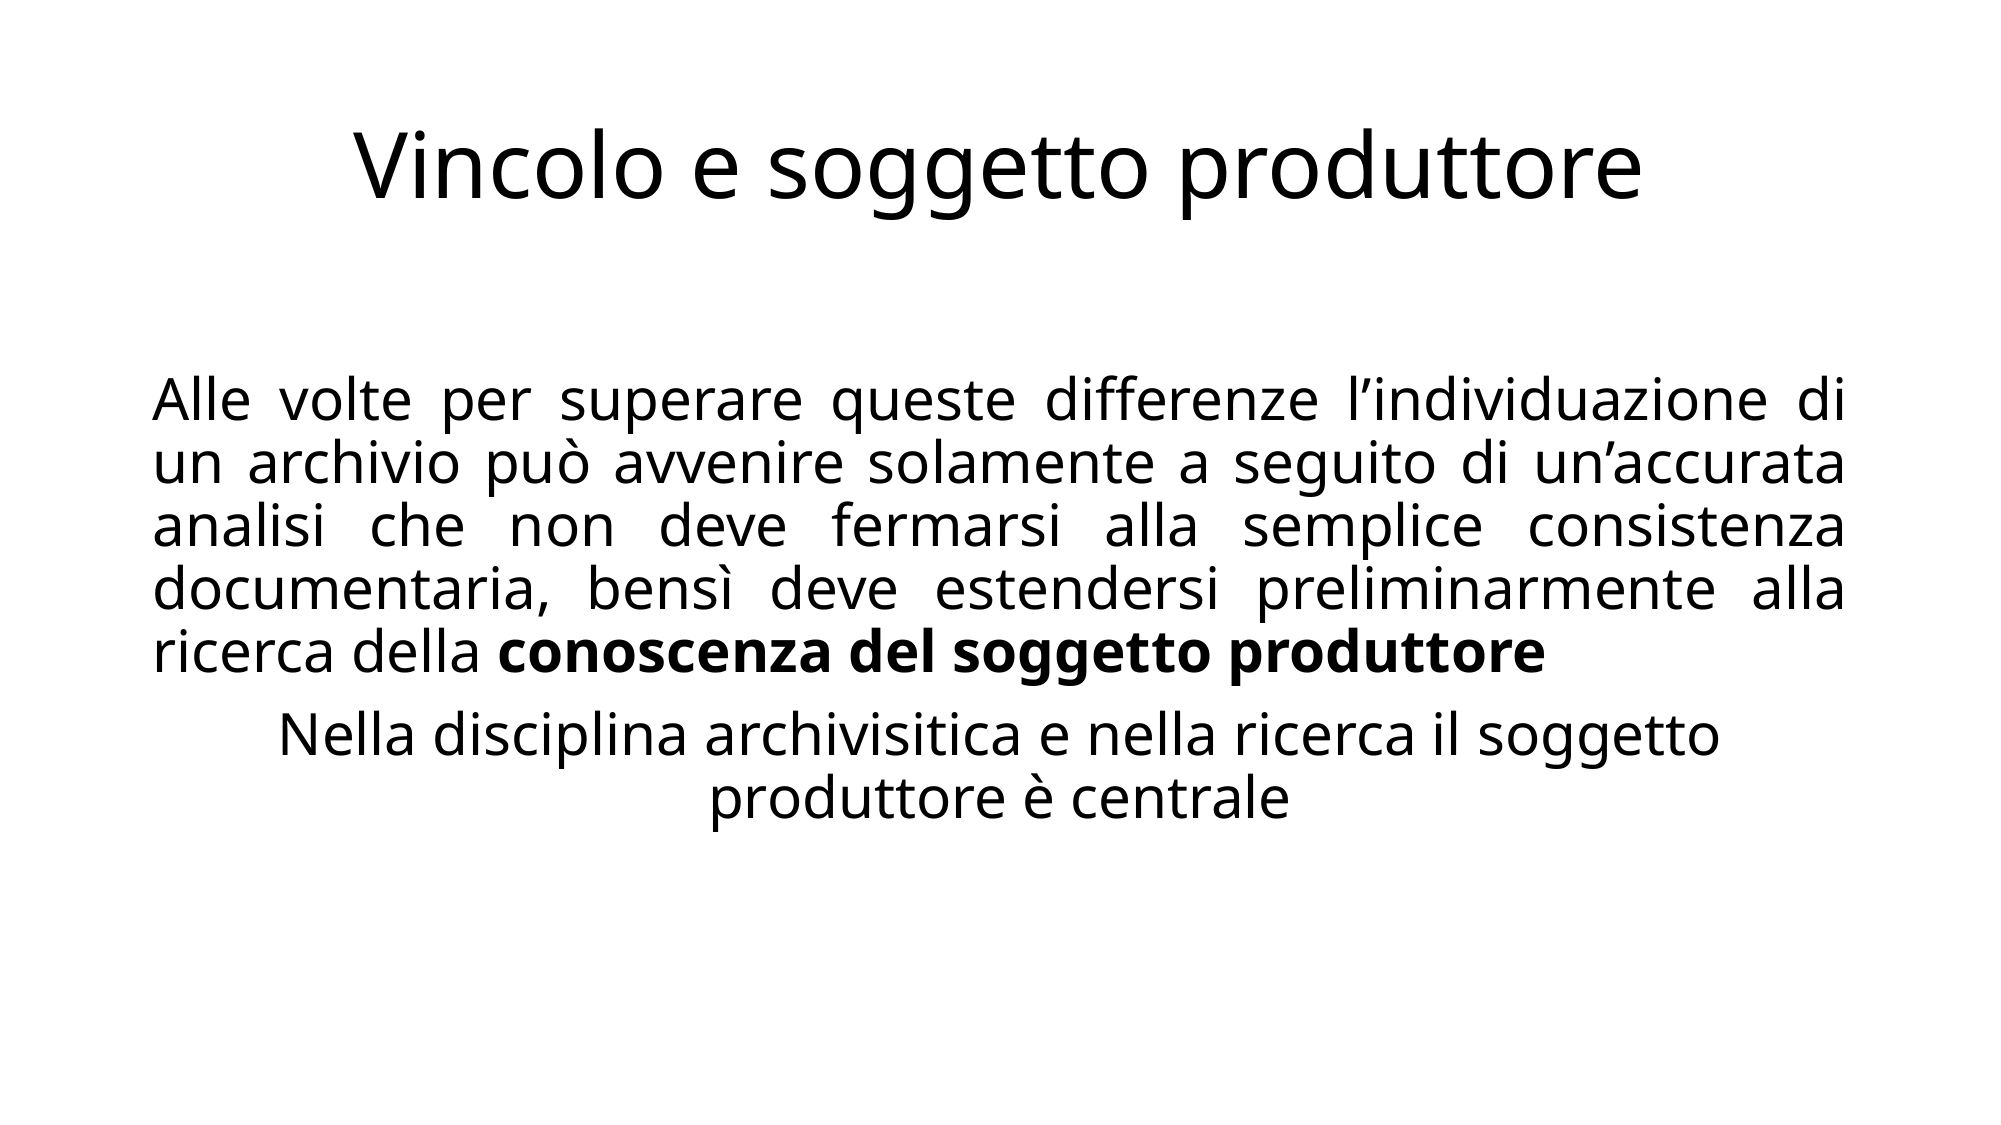

# Vincolo e soggetto produttore
Alle volte per superare queste differenze l’individuazione di un archivio può avvenire solamente a seguito di un’accurata analisi che non deve fermarsi alla semplice consistenza documentaria, bensì deve estendersi preliminarmente alla ricerca della conoscenza del soggetto produttore
Nella disciplina archivisitica e nella ricerca il soggetto produttore è centrale